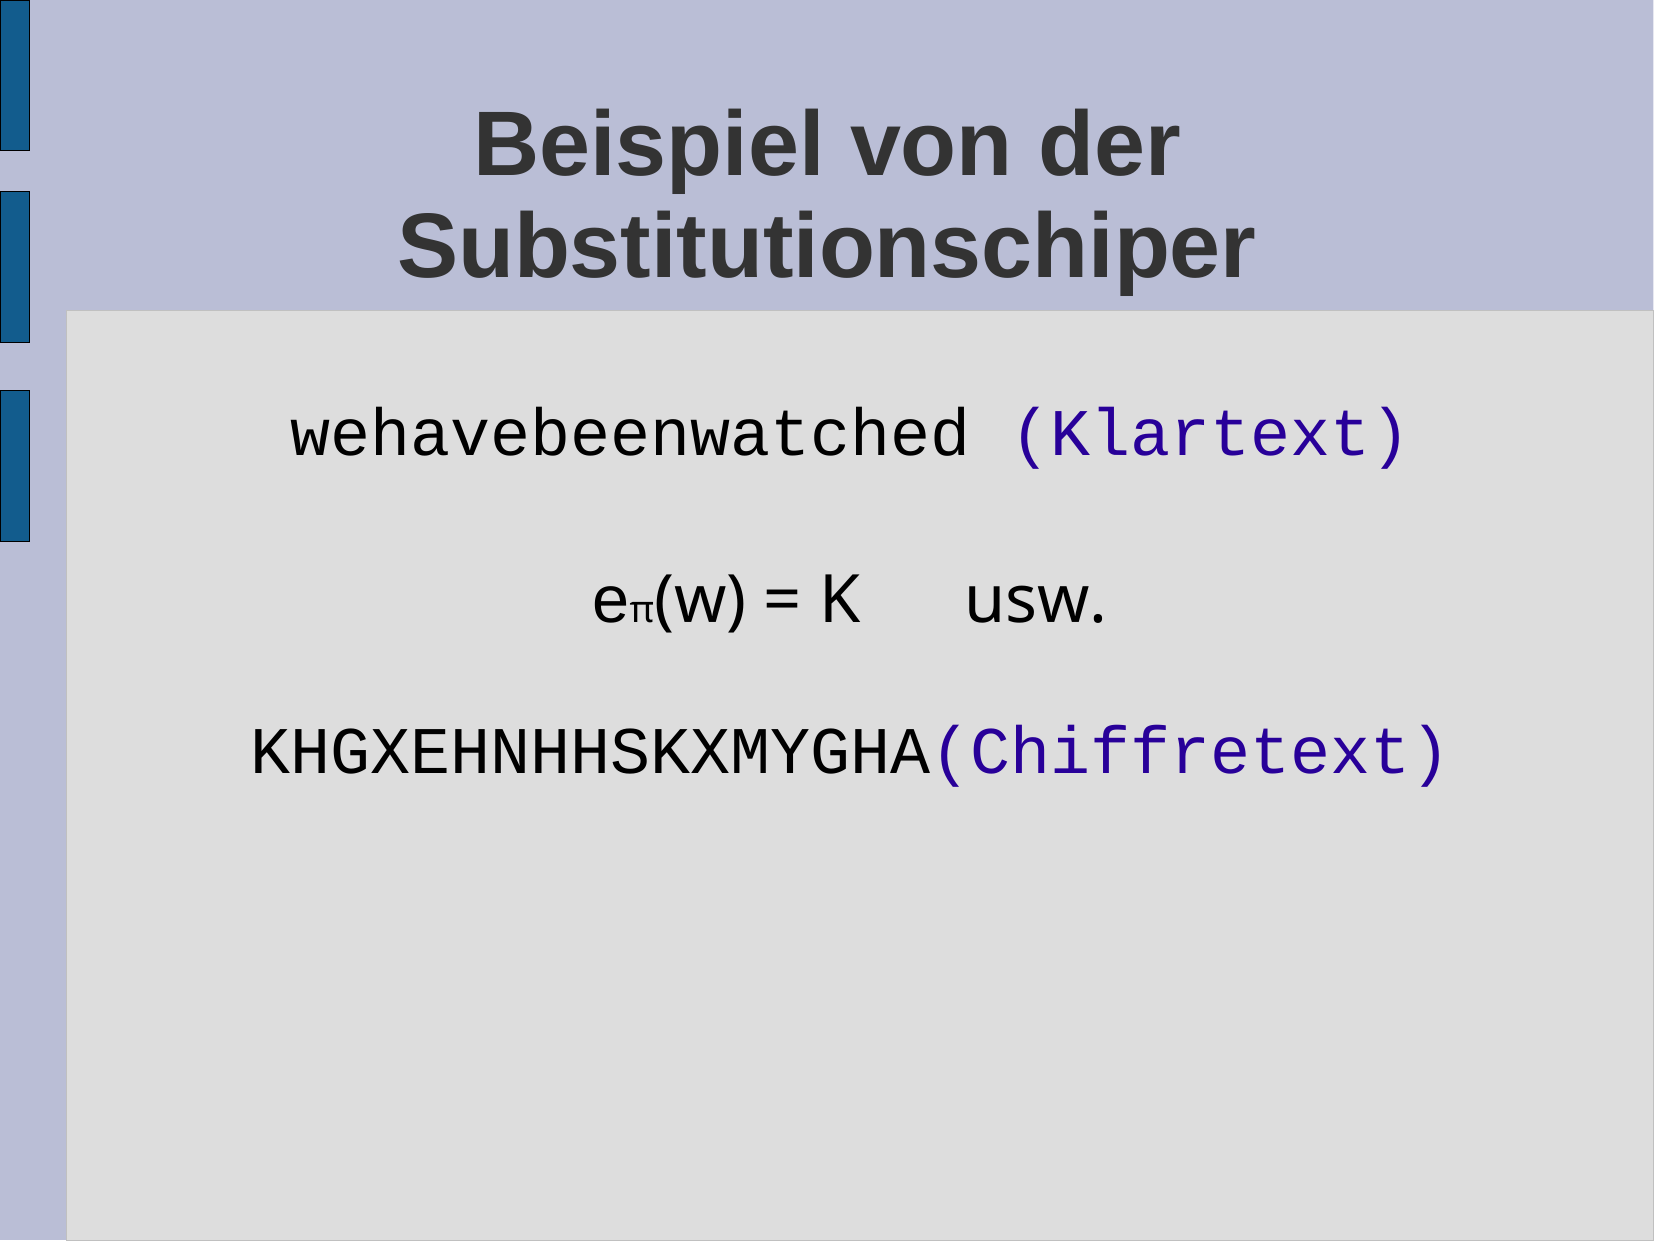

# Beispiel von der Substitutionschiper
wehavebeenwatched (Klartext)
eπ(w) = K usw.
KHGXEHNHHSKXMYGHA(Chiffretext)